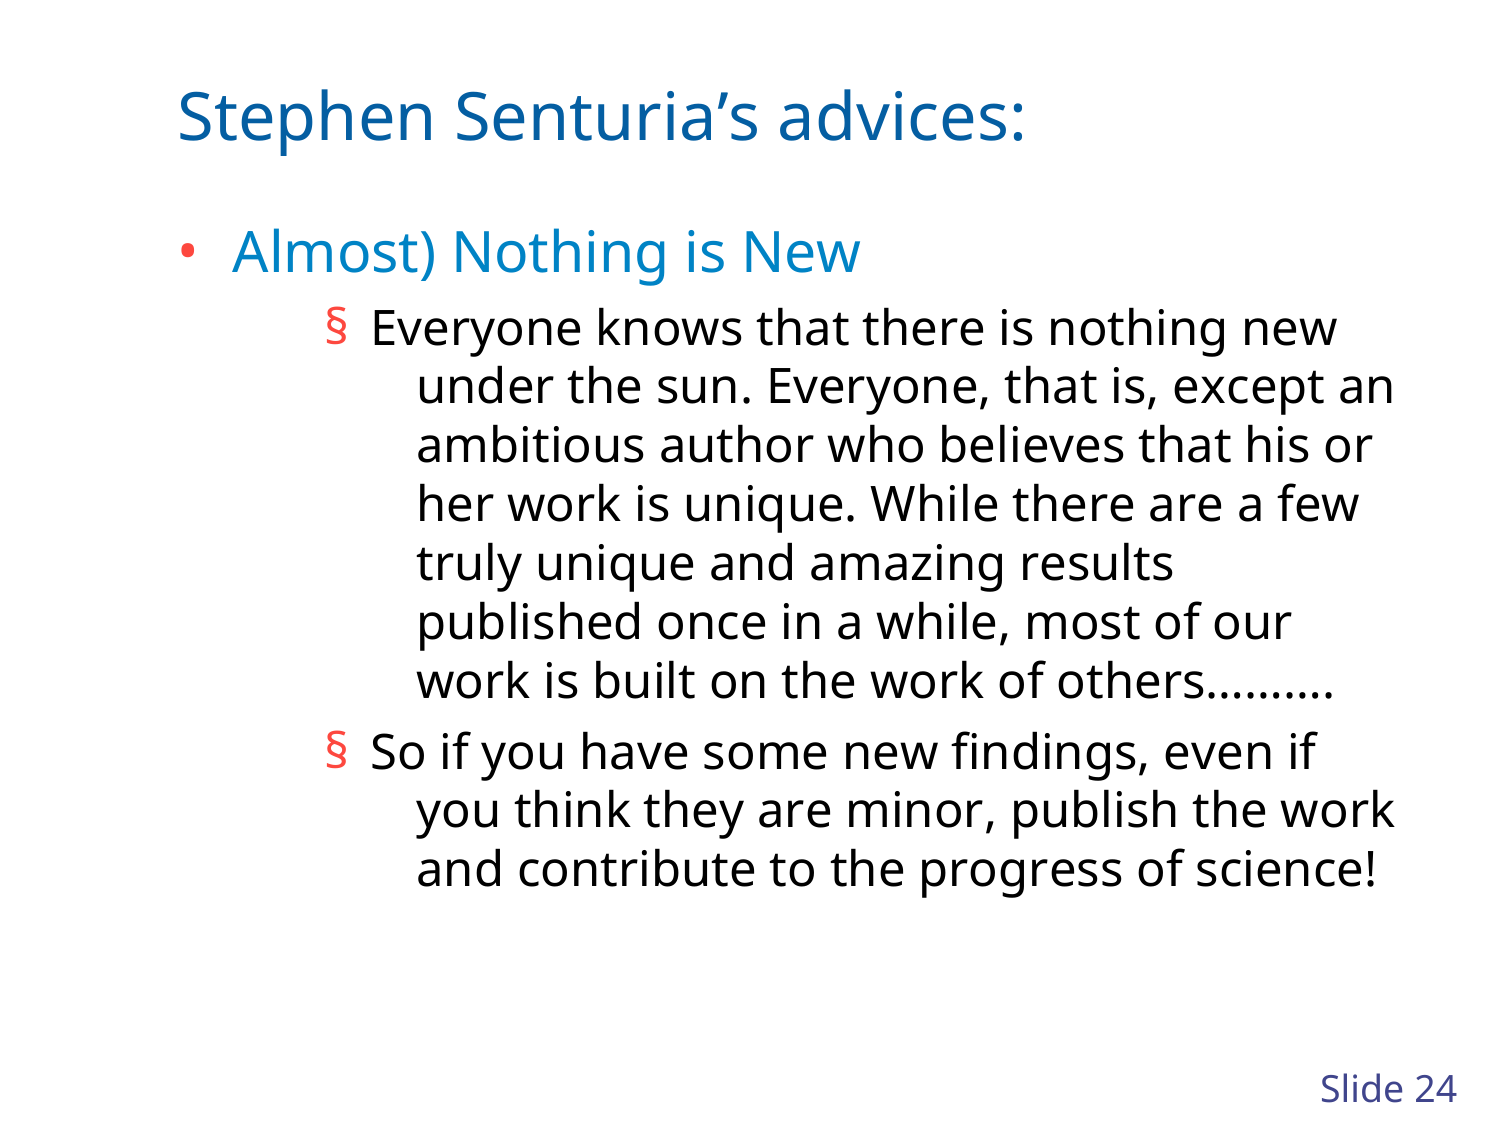

# Stephen Senturia’s advices:
Almost) Nothing is New
Everyone knows that there is nothing new under the sun. Everyone, that is, except an ambitious author who believes that his or her work is unique. While there are a few truly unique and amazing results published once in a while, most of our work is built on the work of others……….
So if you have some new findings, even if you think they are minor, publish the work and contribute to the progress of science!